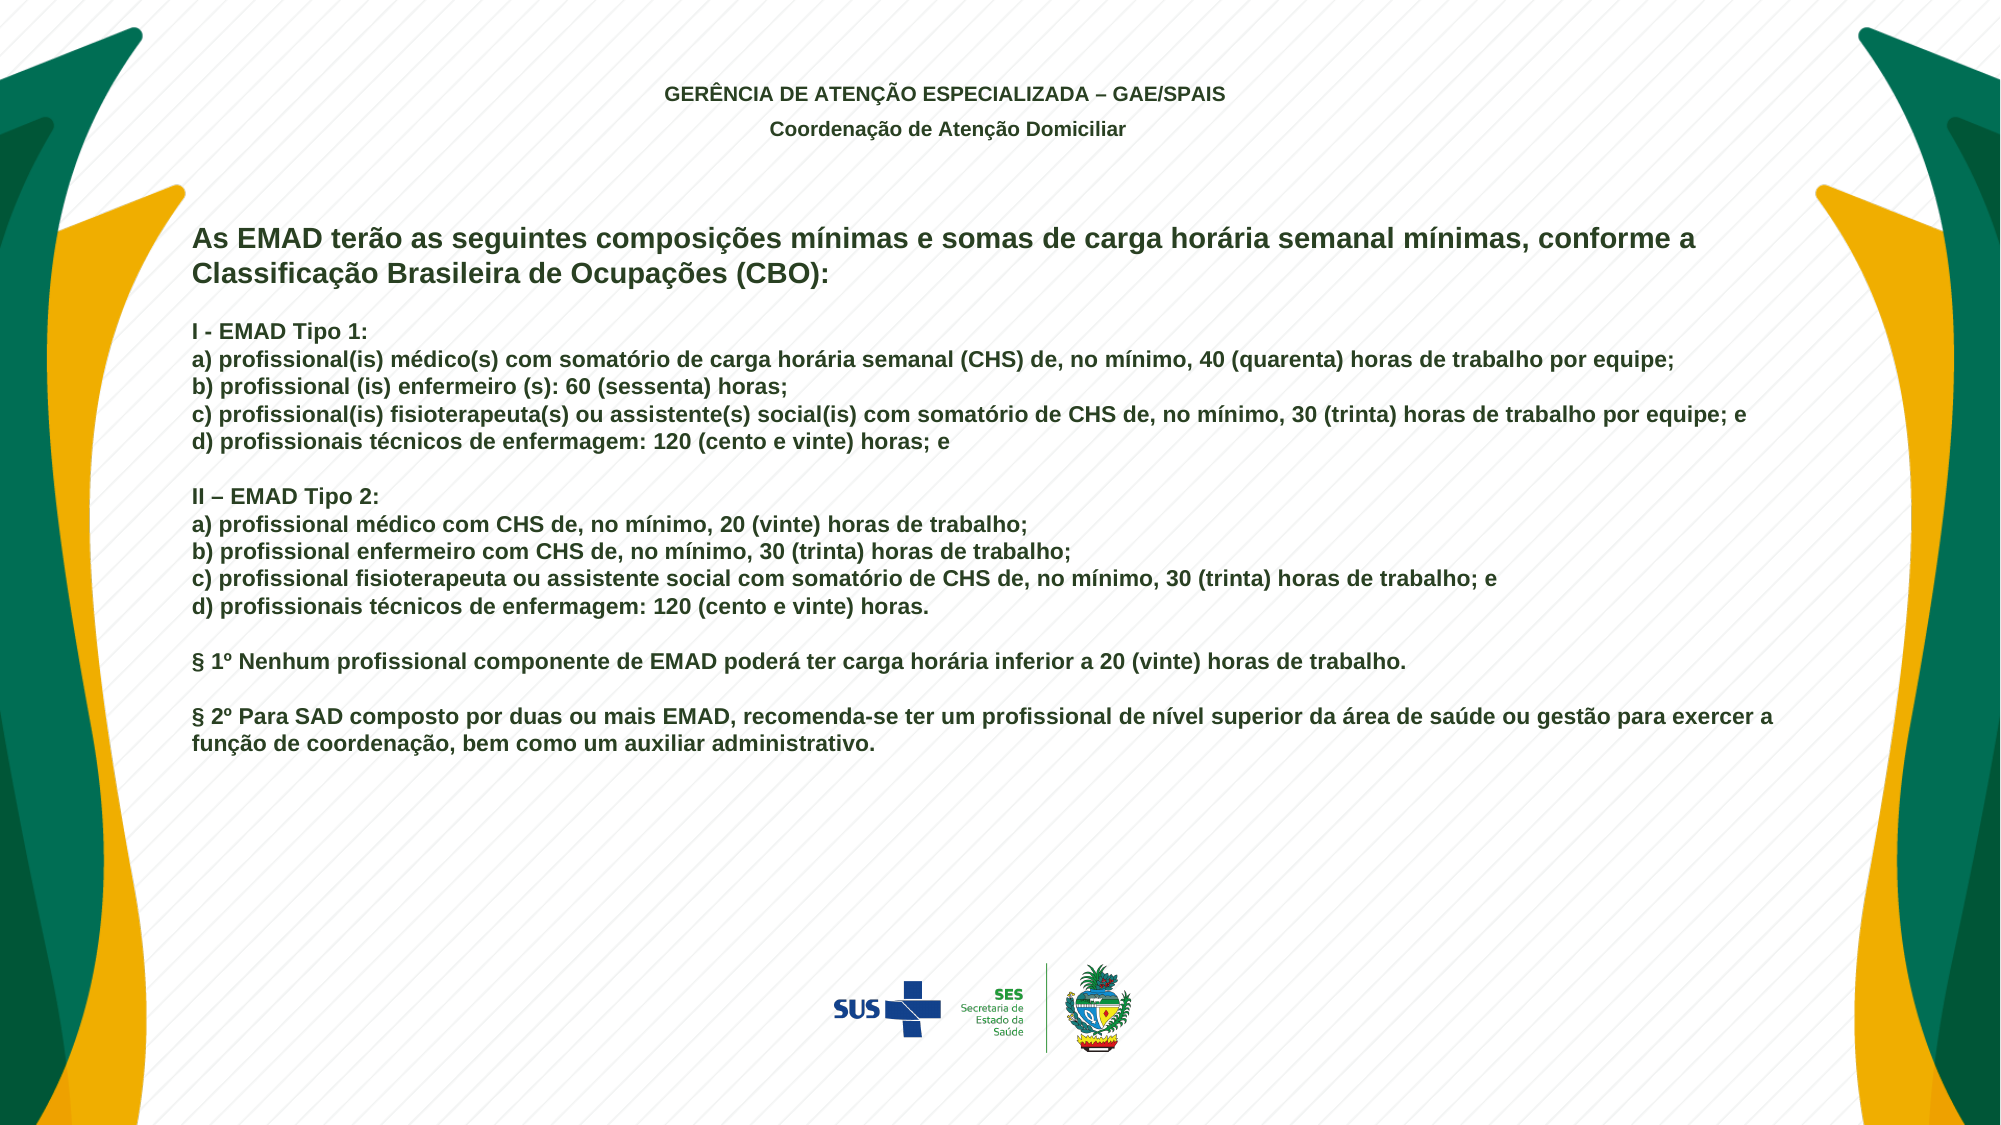

GERÊNCIA DE ATENÇÃO ESPECIALIZADA – GAE/SPAIS
 Coordenação de Atenção Domiciliar
As EMAD terão as seguintes composições mínimas e somas de carga horária semanal mínimas, conforme a Classificação Brasileira de Ocupações (CBO):
I - EMAD Tipo 1:
a) profissional(is) médico(s) com somatório de carga horária semanal (CHS) de, no mínimo, 40 (quarenta) horas de trabalho por equipe;
b) profissional (is) enfermeiro (s): 60 (sessenta) horas;
c) profissional(is) fisioterapeuta(s) ou assistente(s) social(is) com somatório de CHS de, no mínimo, 30 (trinta) horas de trabalho por equipe; e
d) profissionais técnicos de enfermagem: 120 (cento e vinte) horas; e
II – EMAD Tipo 2:
a) profissional médico com CHS de, no mínimo, 20 (vinte) horas de trabalho;
b) profissional enfermeiro com CHS de, no mínimo, 30 (trinta) horas de trabalho;
c) profissional fisioterapeuta ou assistente social com somatório de CHS de, no mínimo, 30 (trinta) horas de trabalho; e
d) profissionais técnicos de enfermagem: 120 (cento e vinte) horas.
§ 1º Nenhum profissional componente de EMAD poderá ter carga horária inferior a 20 (vinte) horas de trabalho.
§ 2º Para SAD composto por duas ou mais EMAD, recomenda-se ter um profissional de nível superior da área de saúde ou gestão para exercer a função de coordenação, bem como um auxiliar administrativo.